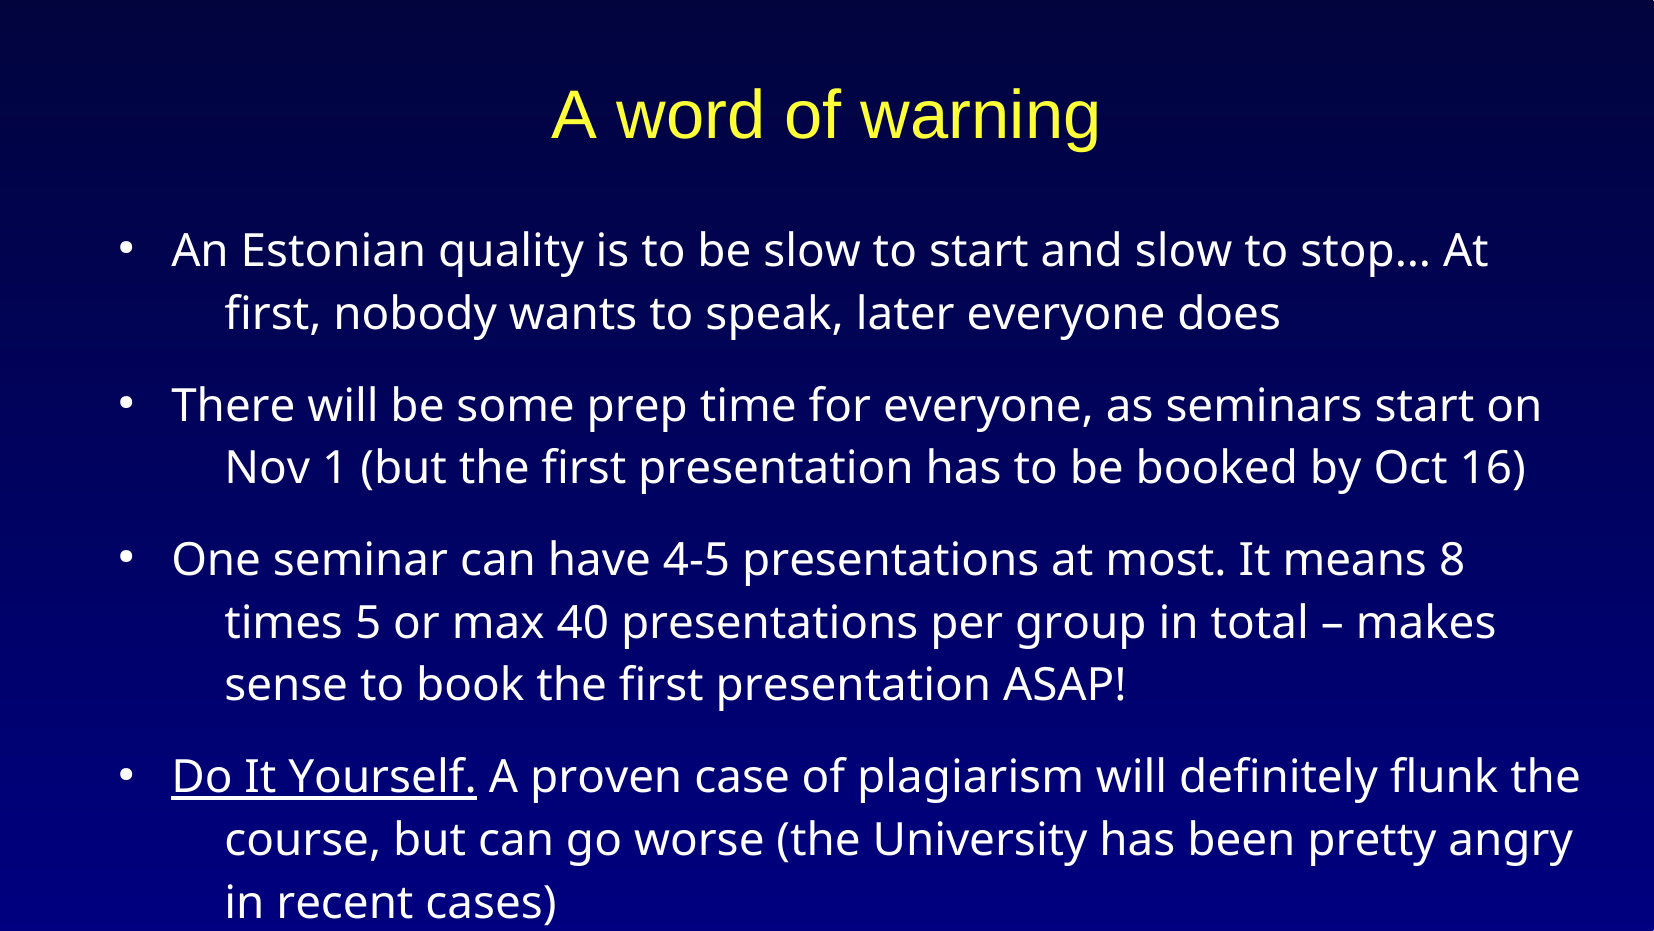

# A word of warning
An Estonian quality is to be slow to start and slow to stop… At first, nobody wants to speak, later everyone does
There will be some prep time for everyone, as seminars start on
Nov 1 (but the first presentation has to be booked by Oct 16)
One seminar can have 4-5 presentations at most. It means 8 times 5 or max 40 presentations per group in total – makes sense to book the first presentation ASAP!
Do It Yourself. A proven case of plagiarism will definitely flunk the course, but can go worse (the University has been pretty angry in recent cases)